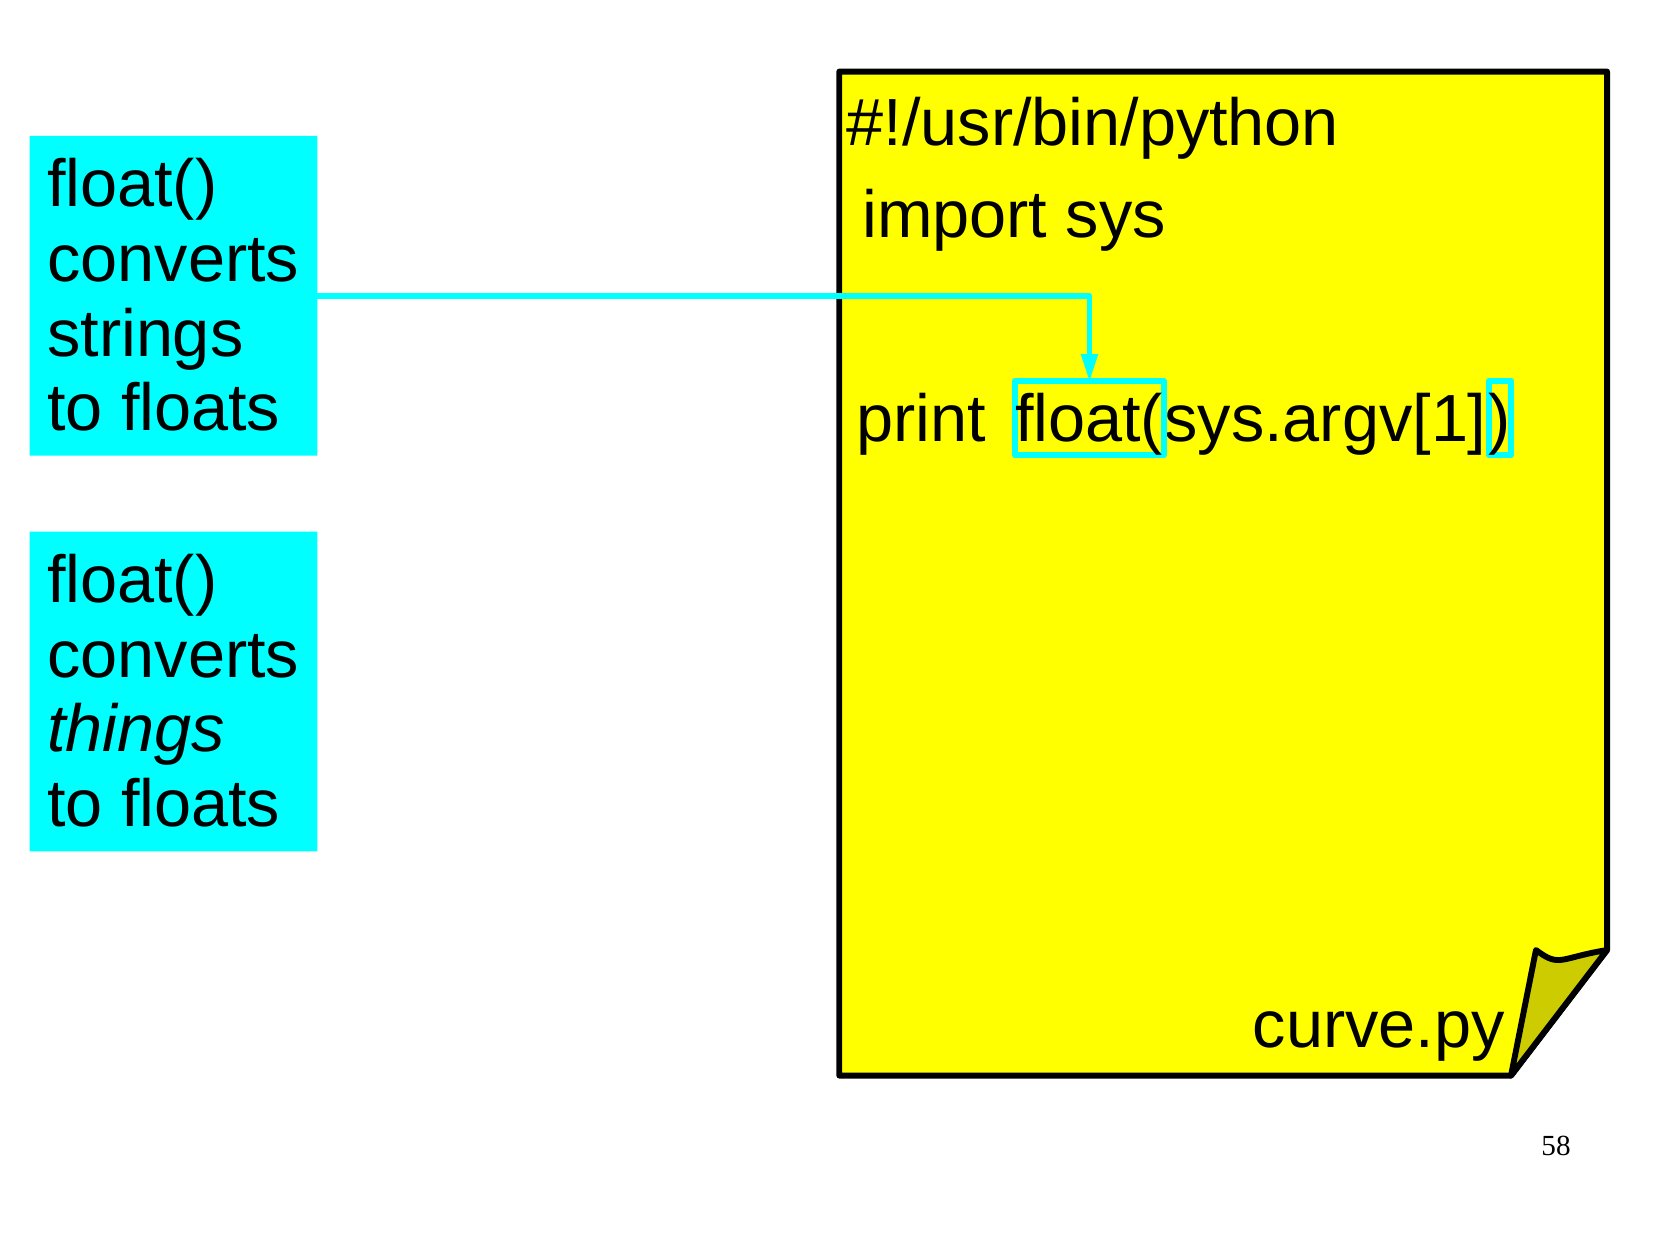

#!/usr/bin/python
float()
converts
strings
to floats
import sys
print
float(
sys.argv[1]
)
float()
converts
things
to floats
curve.py
58